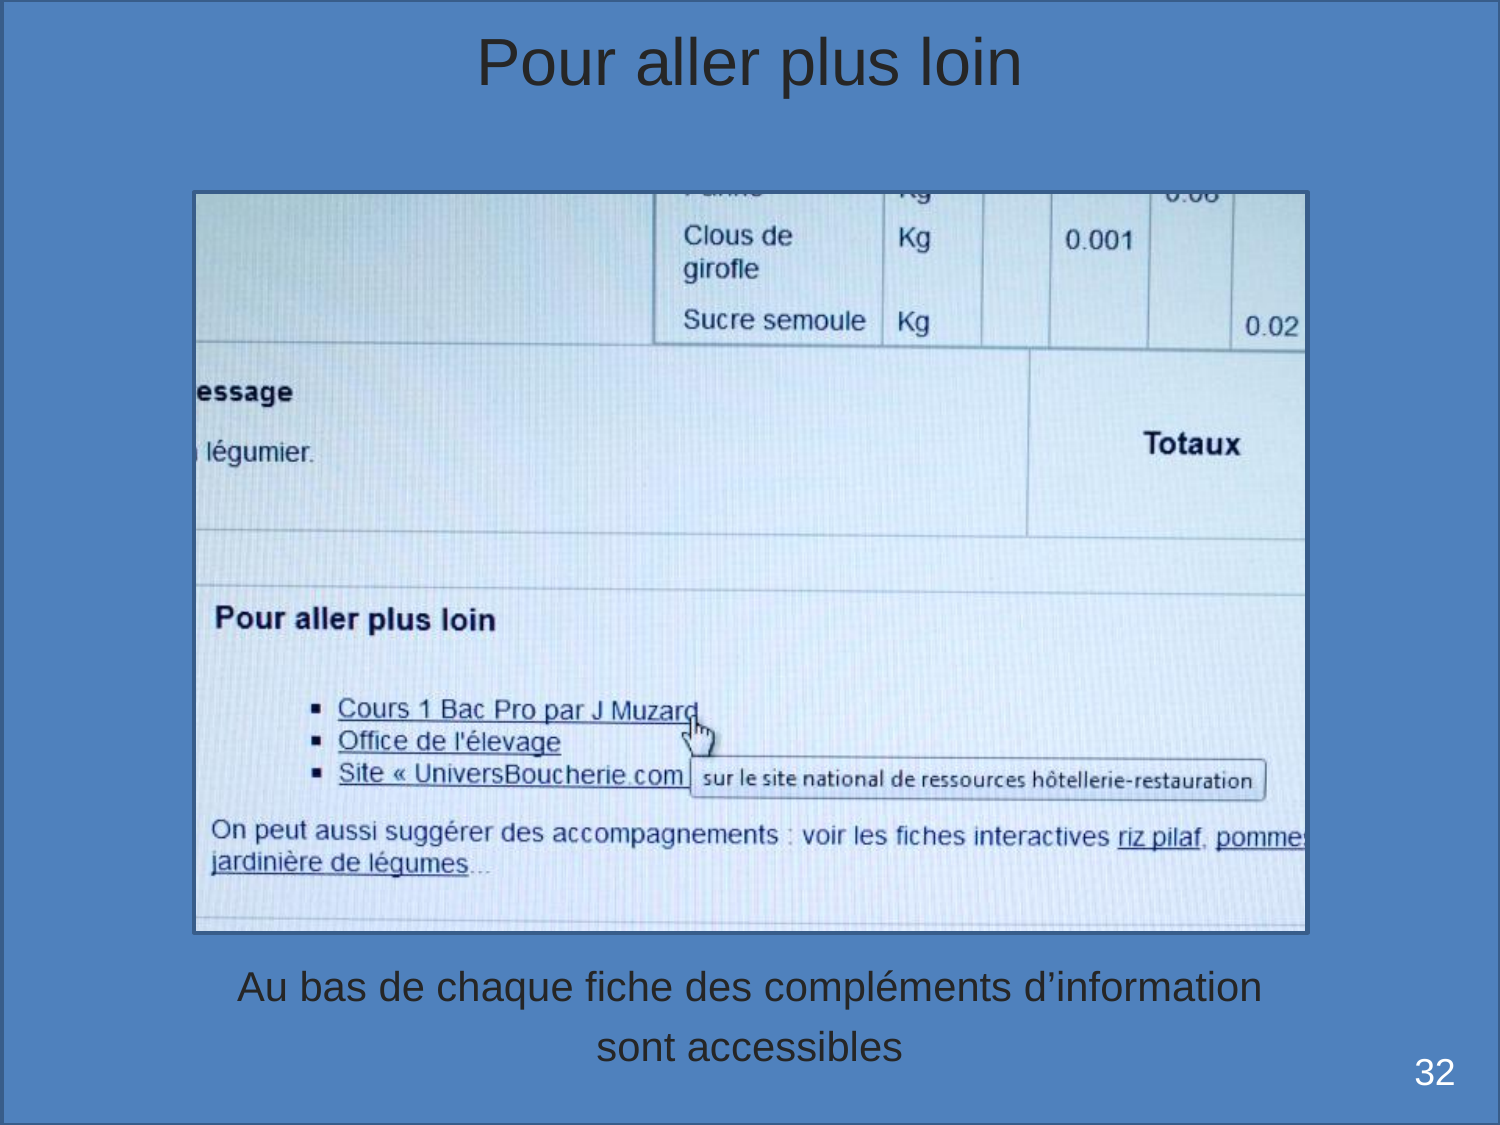

Pour aller plus loin
# Au bas de chaque fiche des compléments d’information
sont accessibles